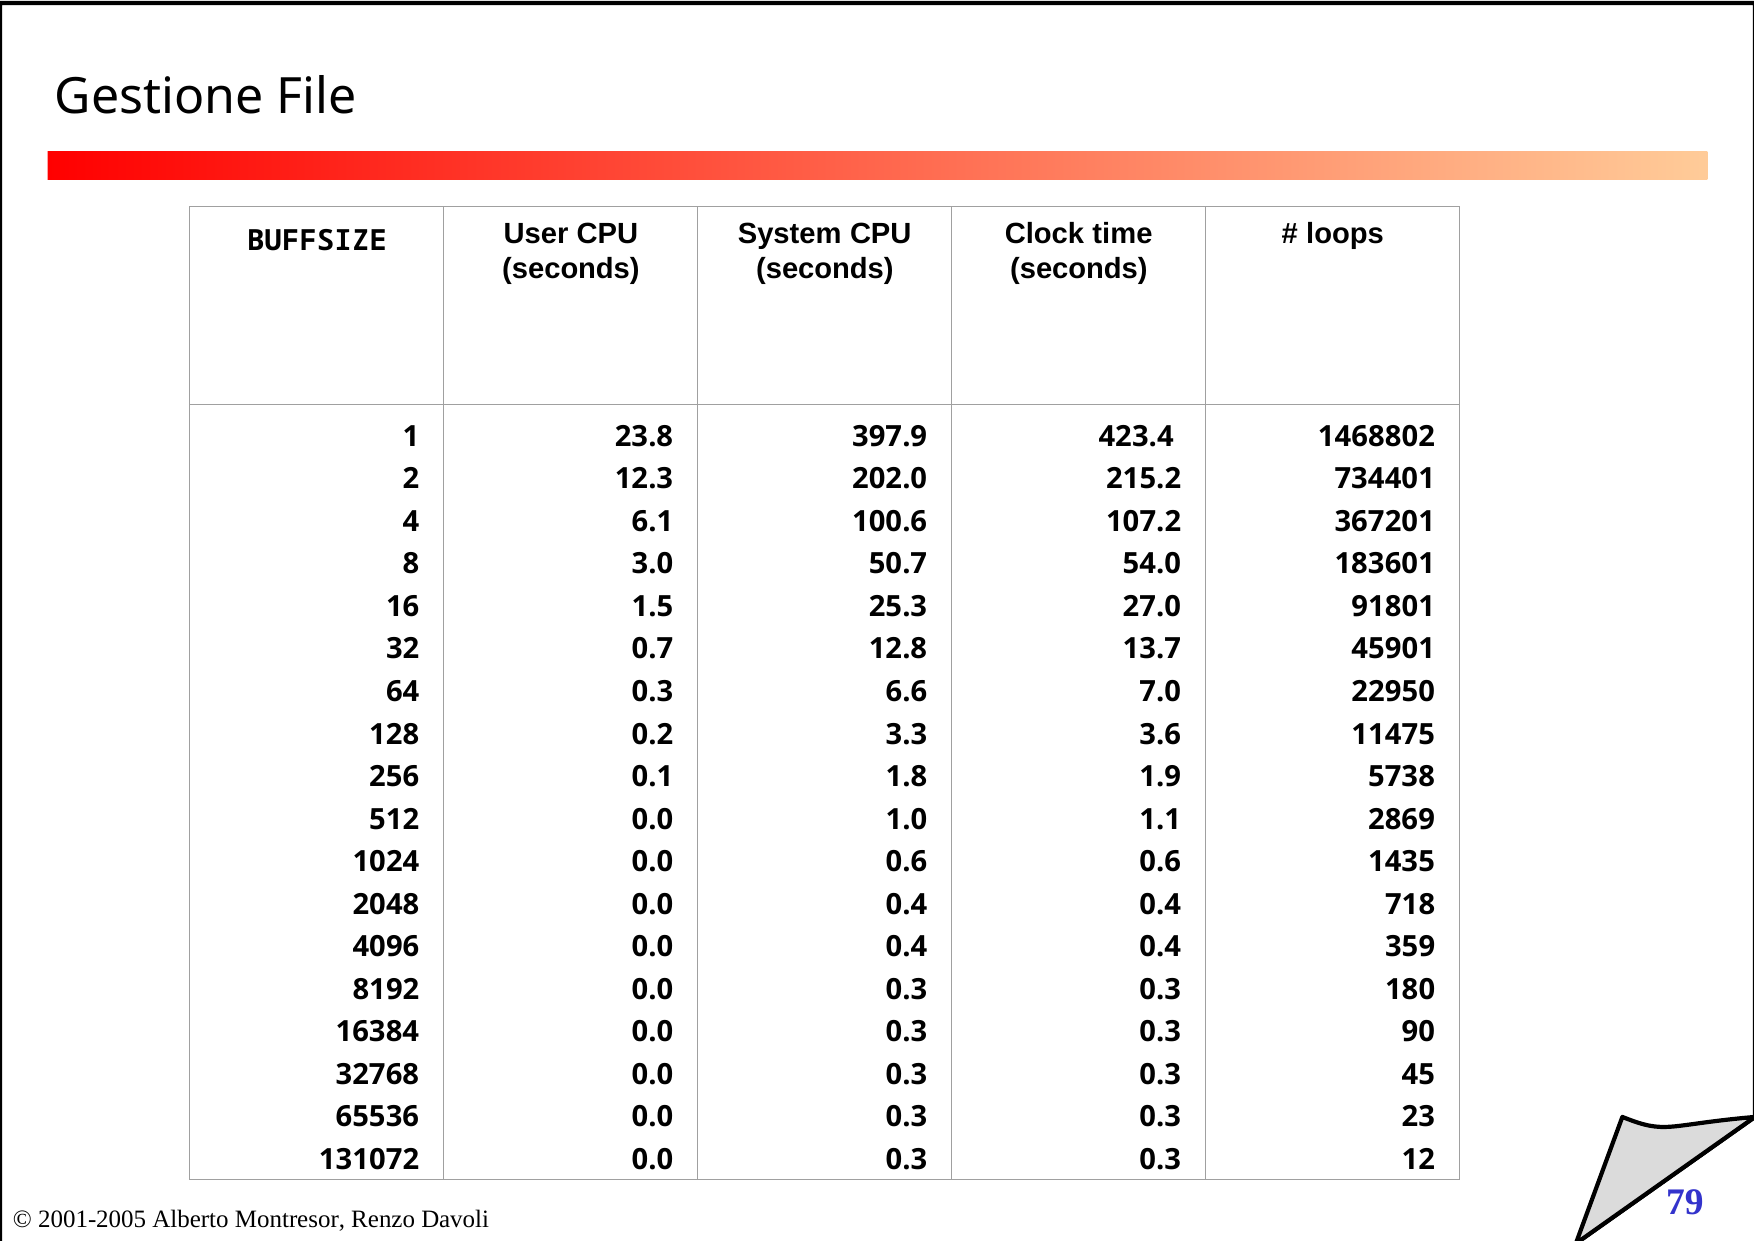

# Gestione File
BUFFSIZE
User CPU (seconds)
System CPU (seconds)
Clock time (seconds)
# loops
1
2
4
8
16
32
64
128
256
512
1024
2048
4096
8192
16384
32768
65536
131072
23.8
12.3
6.1
3.0
1.5
0.7
0.3
0.2
0.1
0.0
0.0
0.0
0.0
0.0
0.0
0.0
0.0
0.0
397.9
202.0
100.6
50.7
25.3
12.8
6.6
3.3
1.8
1.0
0.6
0.4
0.4
0.3
0.3
0.3
0.3
0.3
423.4
215.2
107.2
54.0
27.0
13.7
7.0
3.6
1.9
1.1
0.6
0.4
0.4
0.3
0.3
0.3
0.3
0.3
1468802
734401
367201
183601
91801
45901
22950
11475
5738
2869
1435
718
359
180
90
45
23
12